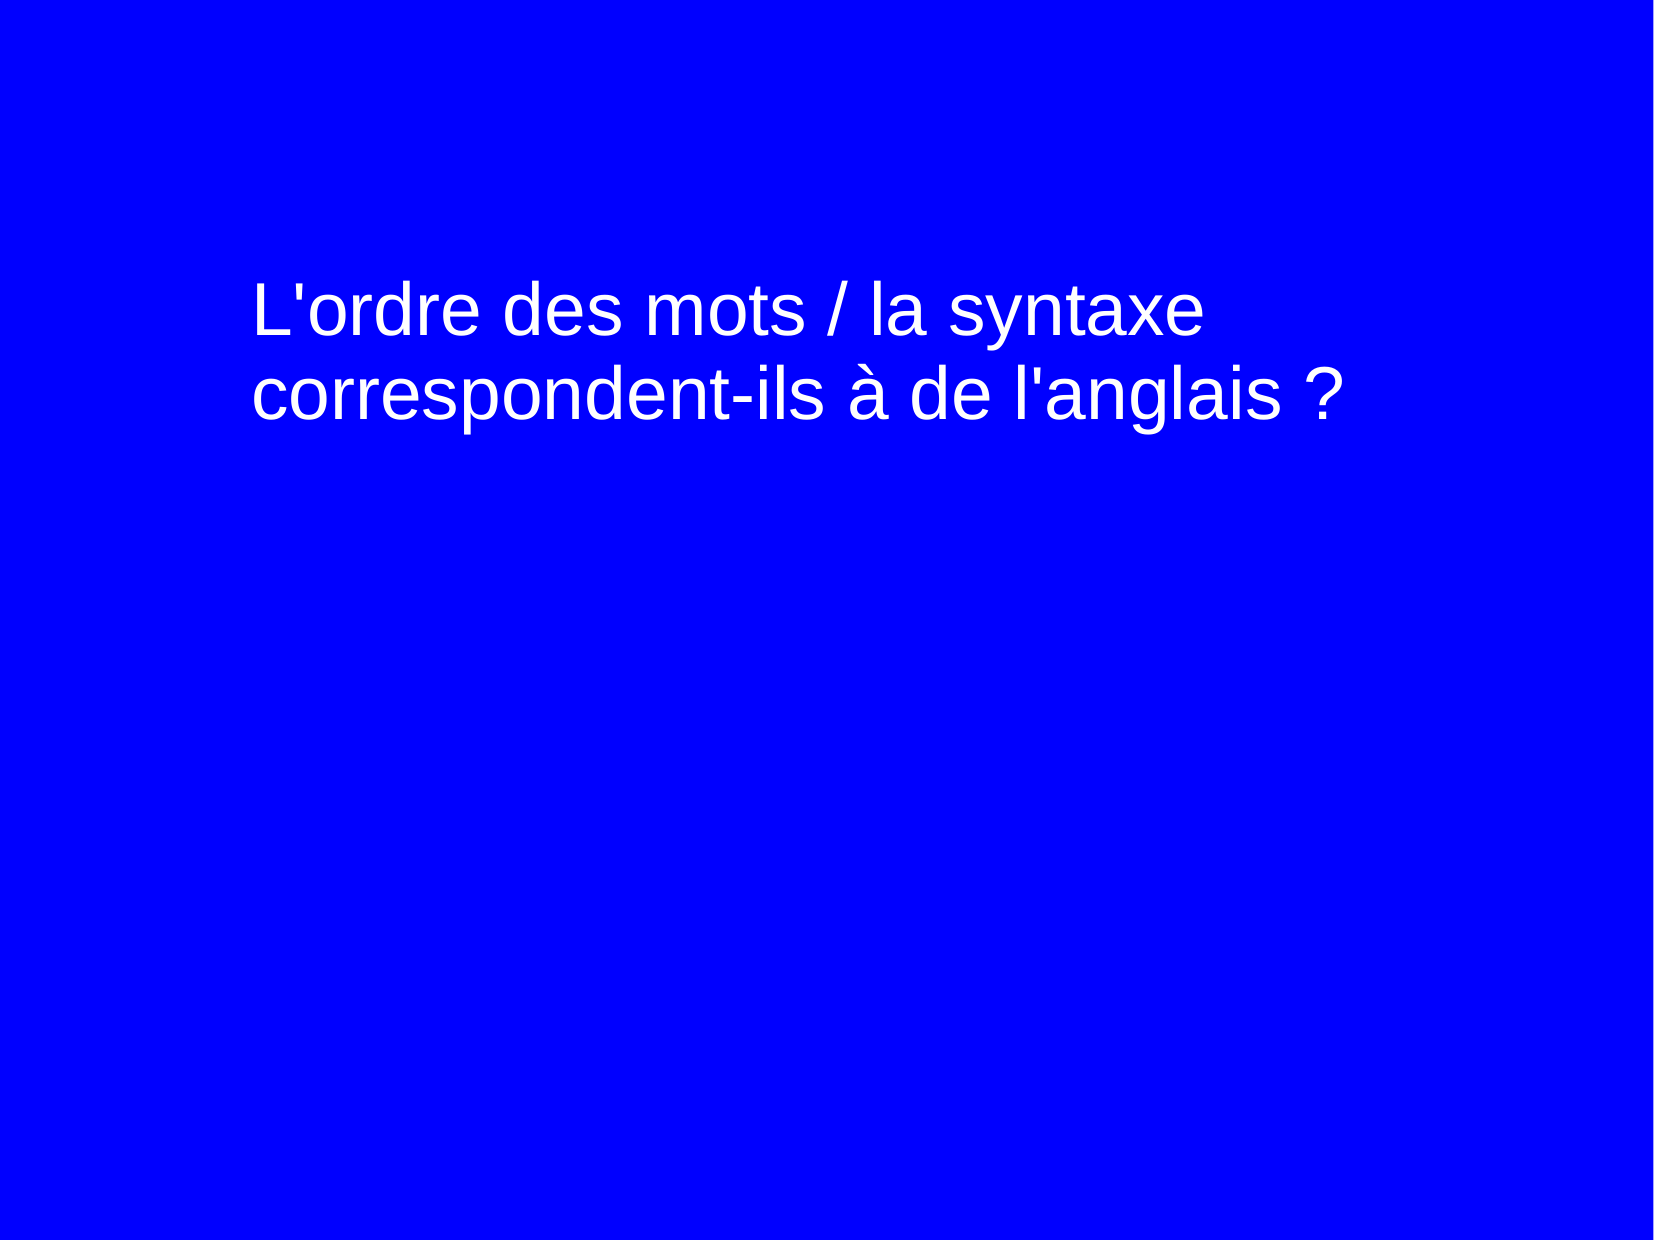

L'ordre des mots / la syntaxe correspondent-ils à de l'anglais ?